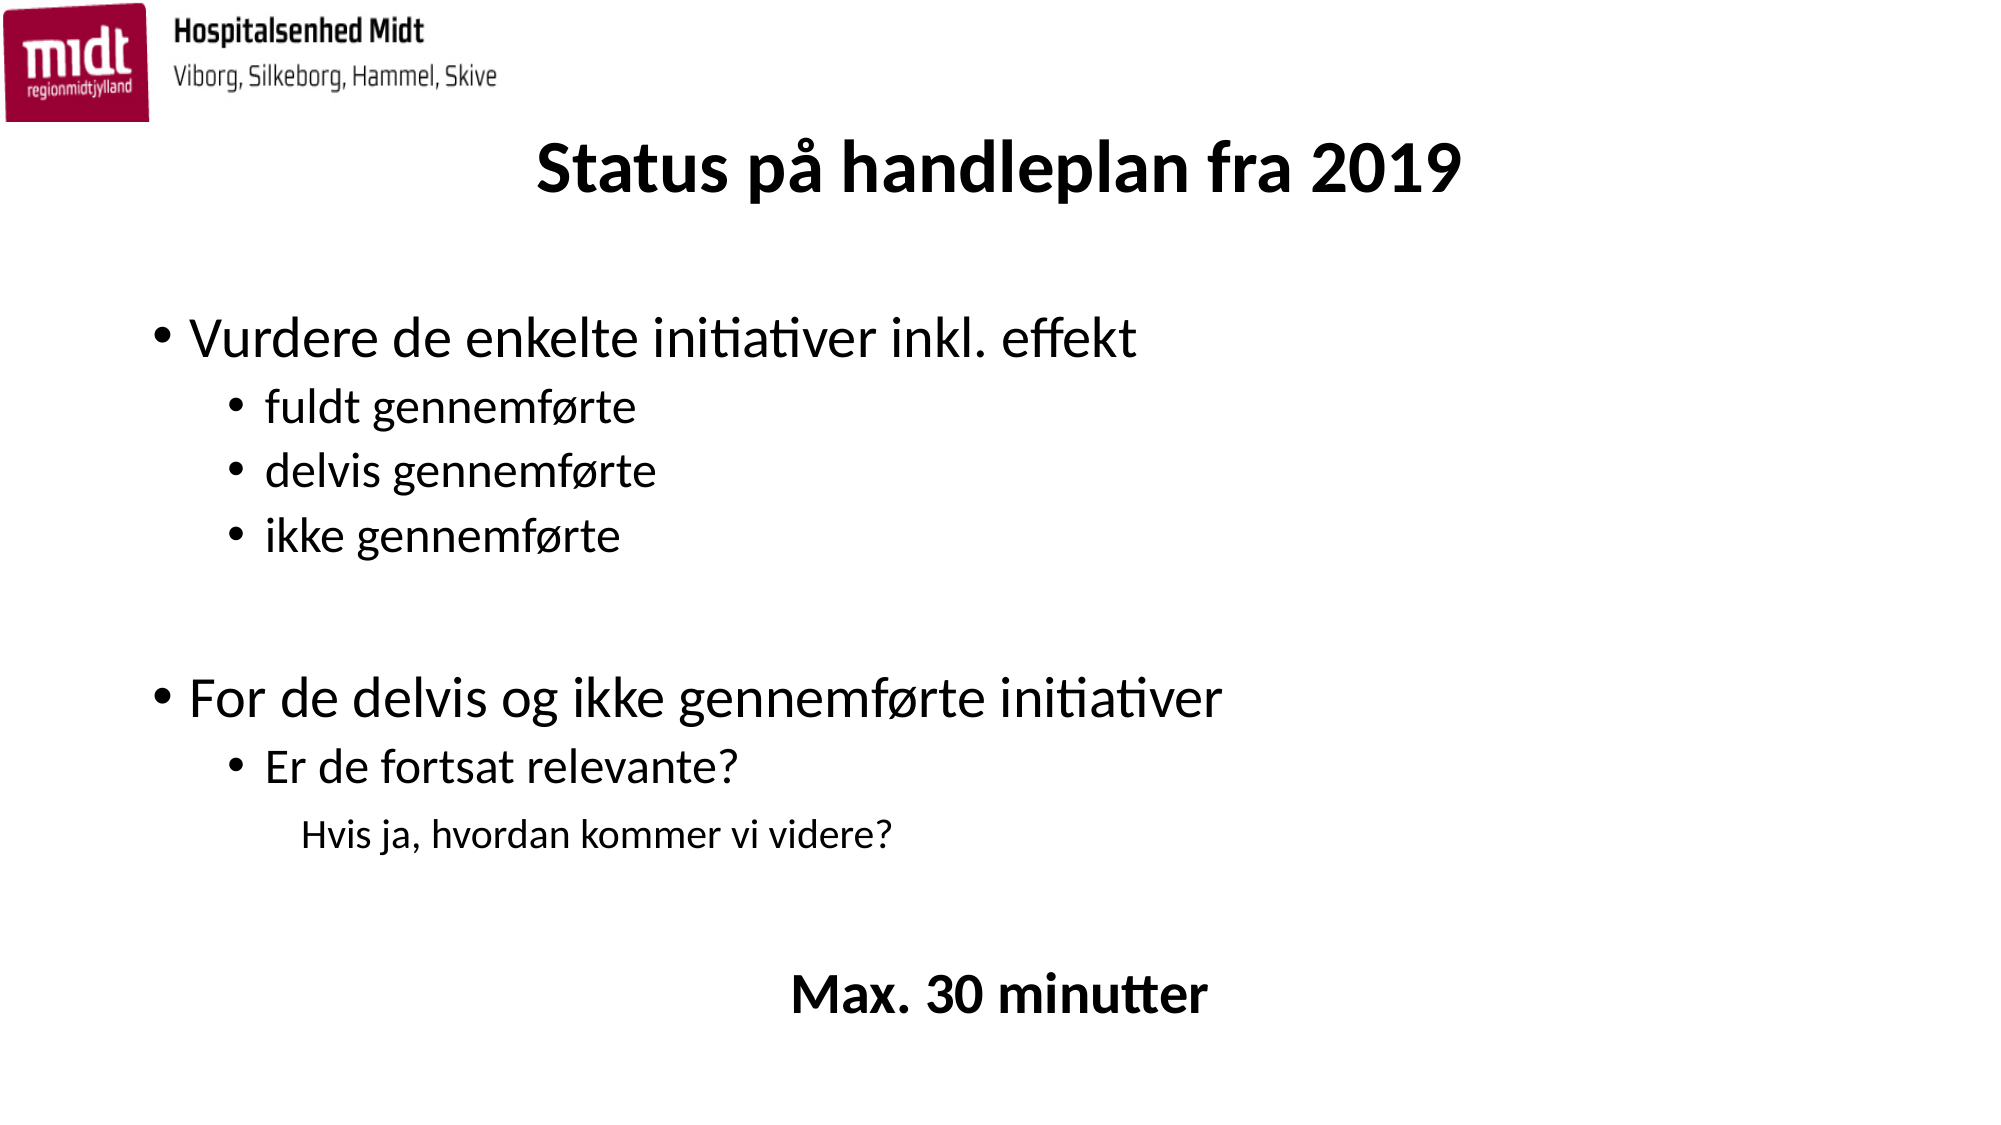

# Status på handleplan fra 2019
Vurdere de enkelte initiativer inkl. effekt
fuldt gennemførte
delvis gennemførte
ikke gennemførte
For de delvis og ikke gennemførte initiativer
Er de fortsat relevante?
	Hvis ja, hvordan kommer vi videre?
Max. 30 minutter